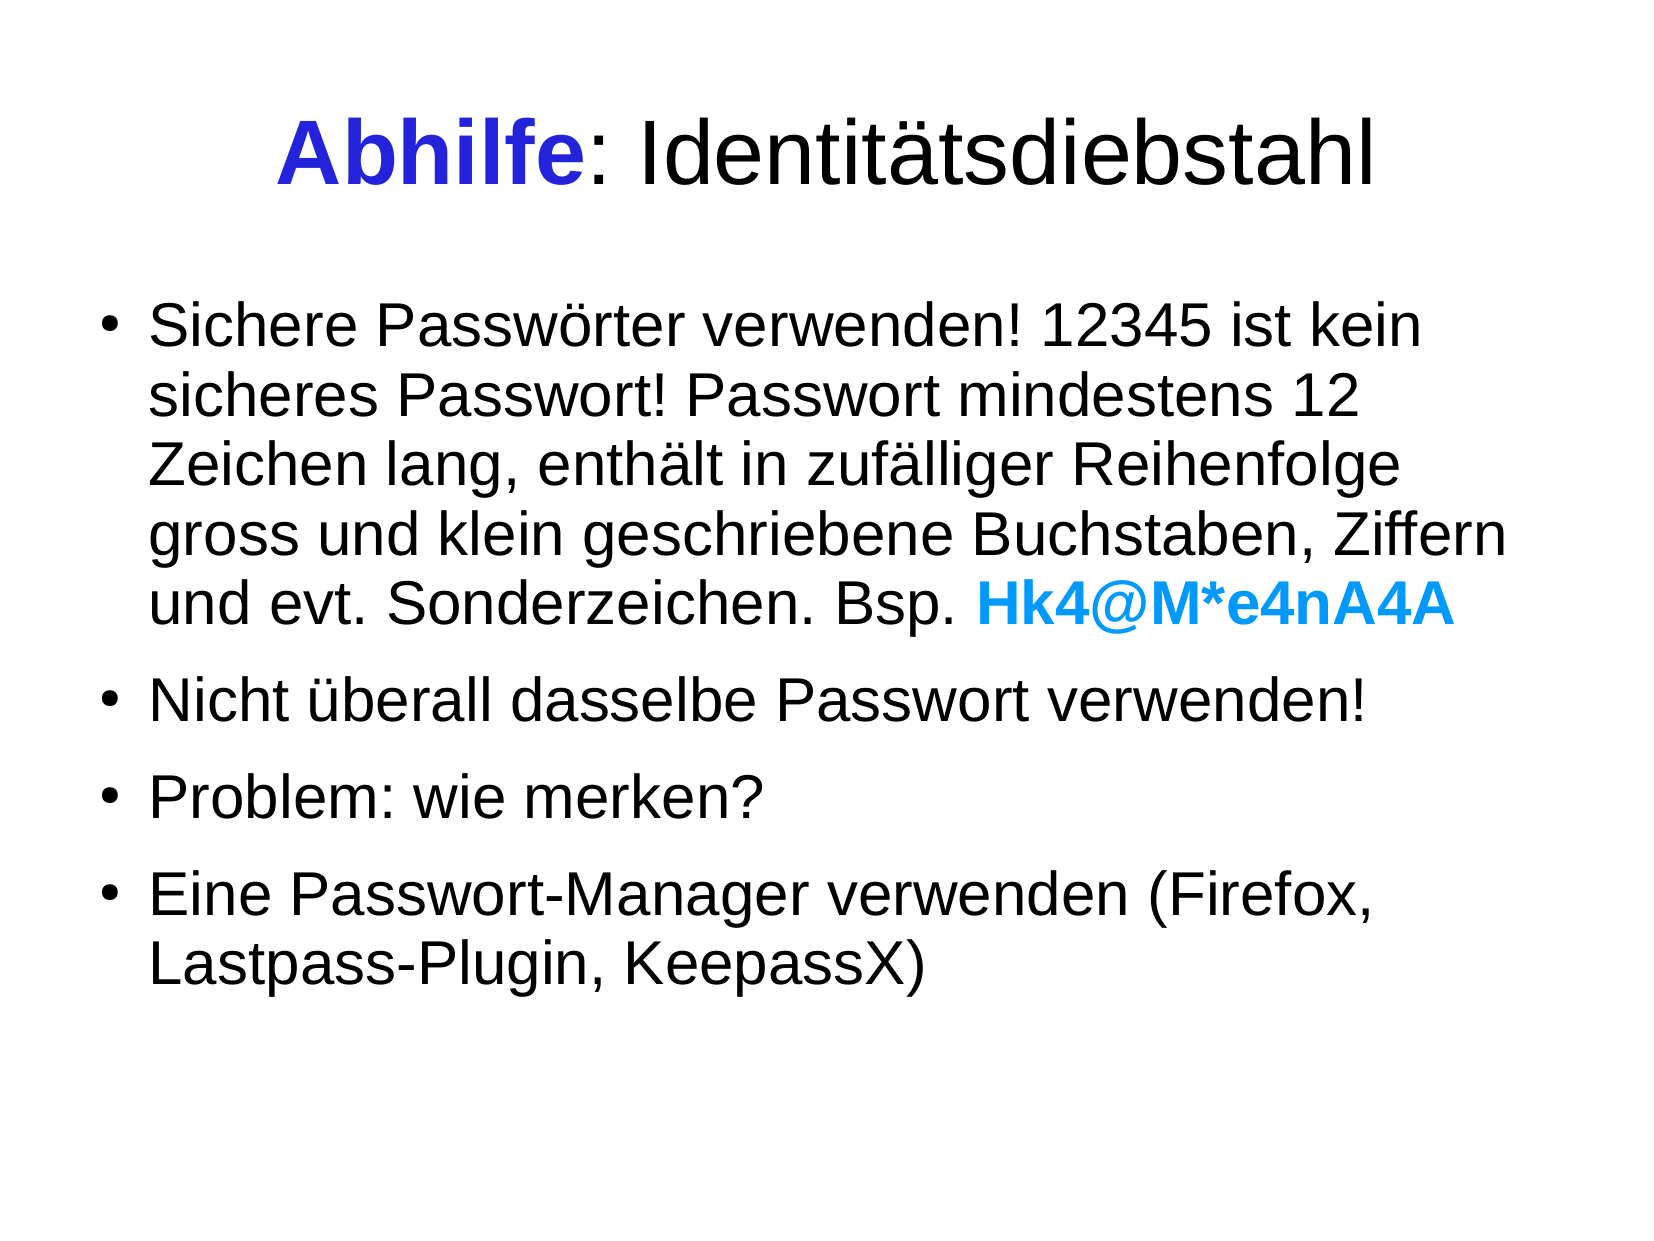

# Abhilfe: Identitätsdiebstahl
Sichere Passwörter verwenden! 12345 ist kein sicheres Passwort! Passwort mindestens 12 Zeichen lang, enthält in zufälliger Reihenfolge gross und klein geschriebene Buchstaben, Ziffern und evt. Sonderzeichen. Bsp. Hk4@M*e4nA4A
Nicht überall dasselbe Passwort verwenden!
Problem: wie merken?
Eine Passwort-Manager verwenden (Firefox, Lastpass-Plugin, KeepassX)